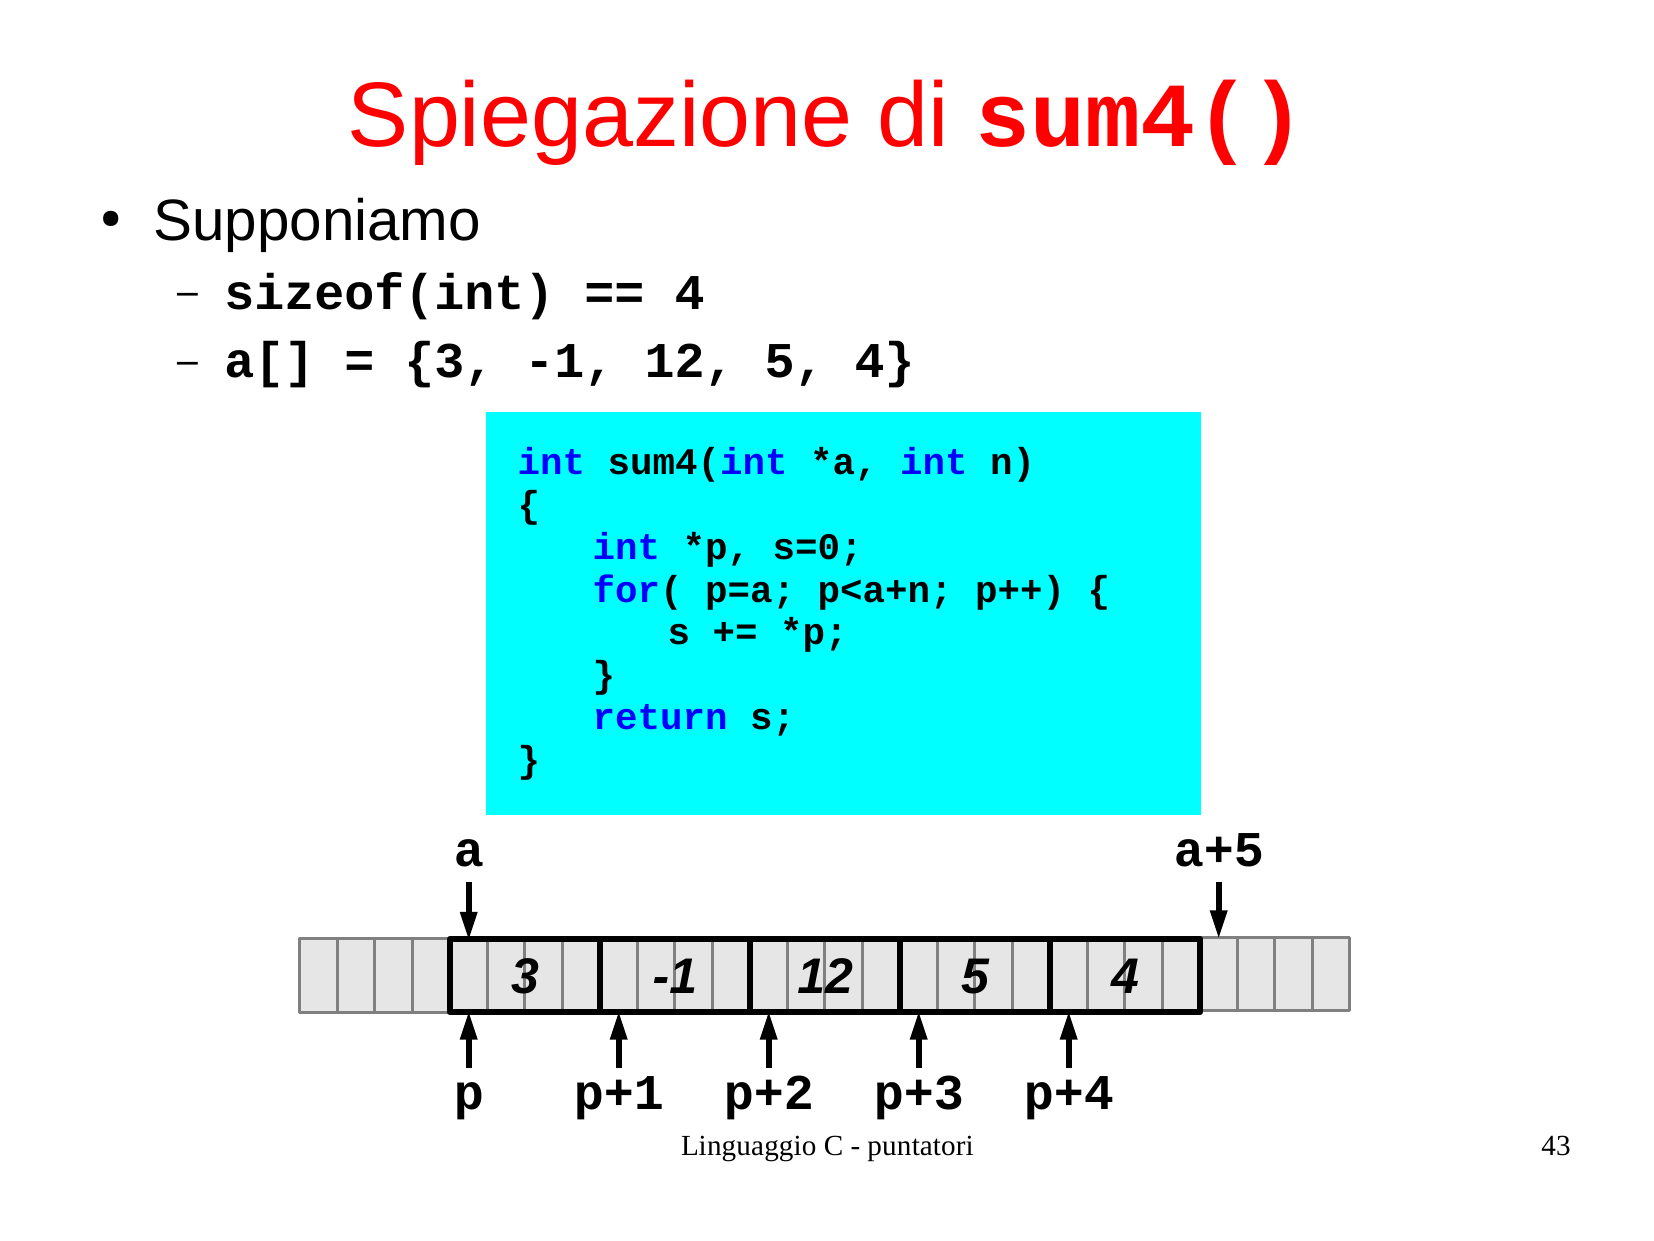

# Spiegazione di sum4()
Supponiamo
sizeof(int) == 4
a[] = {3, -1, 12, 5, 4}
int sum4(int *a, int n)
{
	int *p, s=0;
	for( p=a; p<a+n; p++) {
		s += *p;
	}
	return s;
}
a
a+5
3
-1
12
5
4
p
p+1
p+2
p+3
p+4
Linguaggio C - puntatori
43